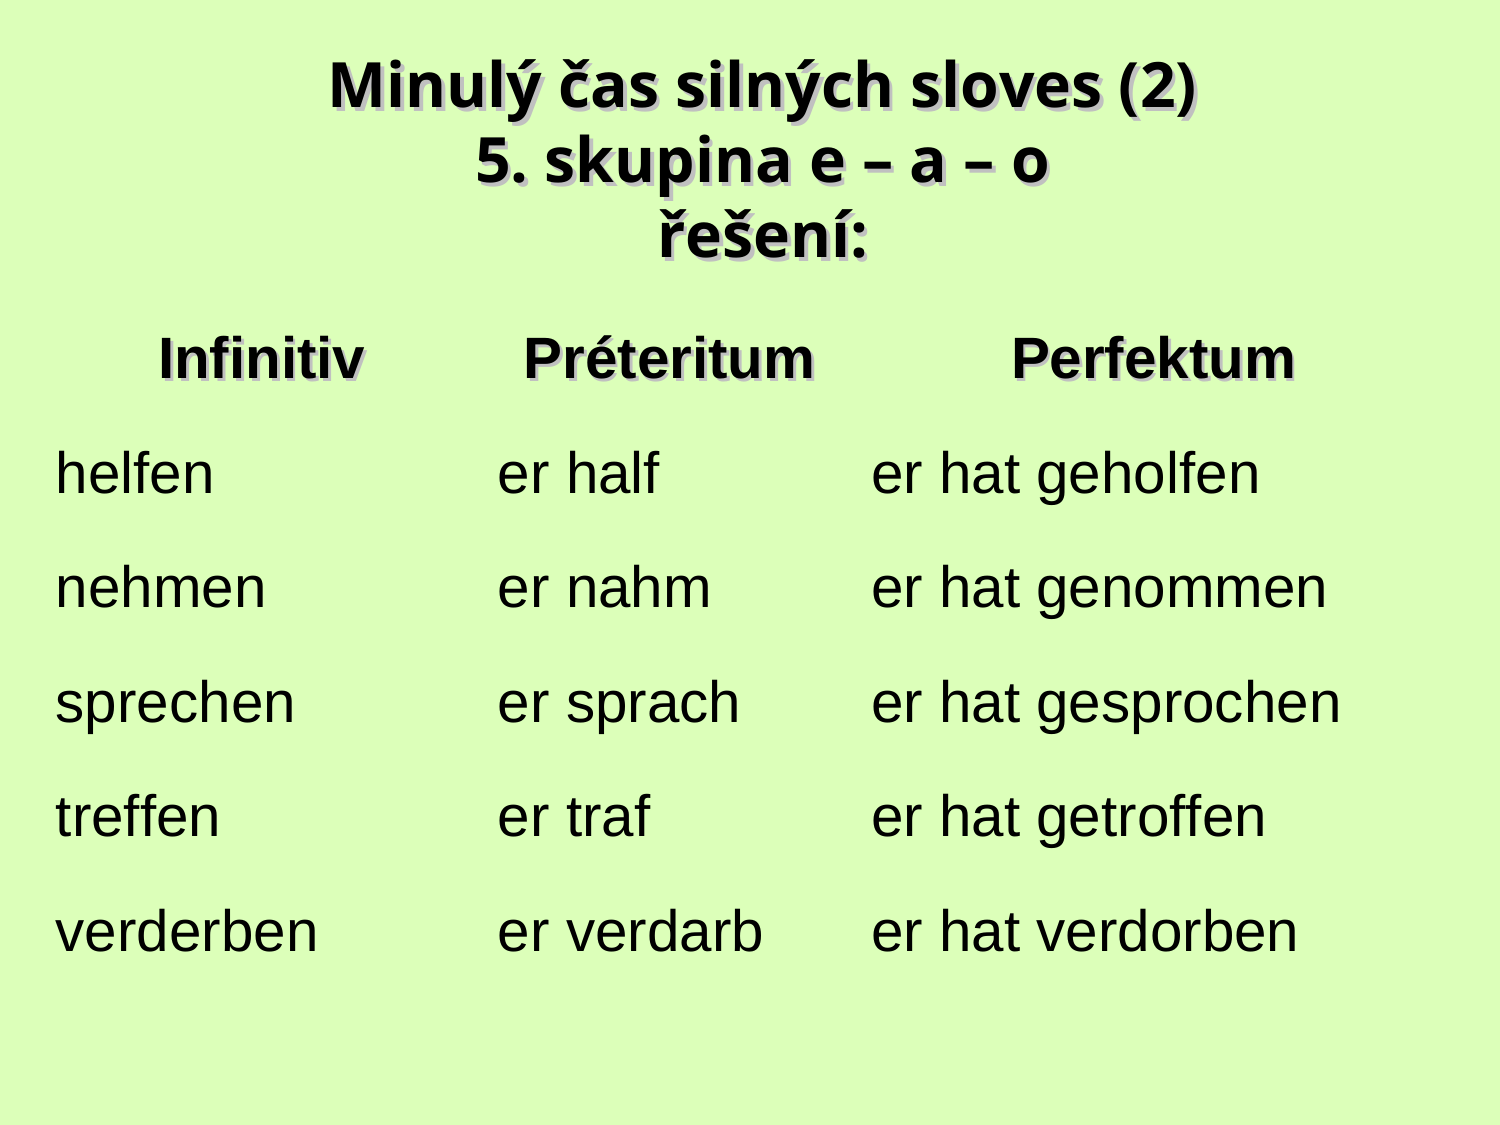

# Minulý čas silných sloves (2) 5. skupina e – a – o řešení:
| Infinitiv | Préteritum | Perfektum |
| --- | --- | --- |
| helfen | er half | er hat geholfen |
| nehmen | er nahm | er hat genommen |
| sprechen | er sprach | er hat gesprochen |
| treffen | er traf | er hat getroffen |
| verderben | er verdarb | er hat verdorben |